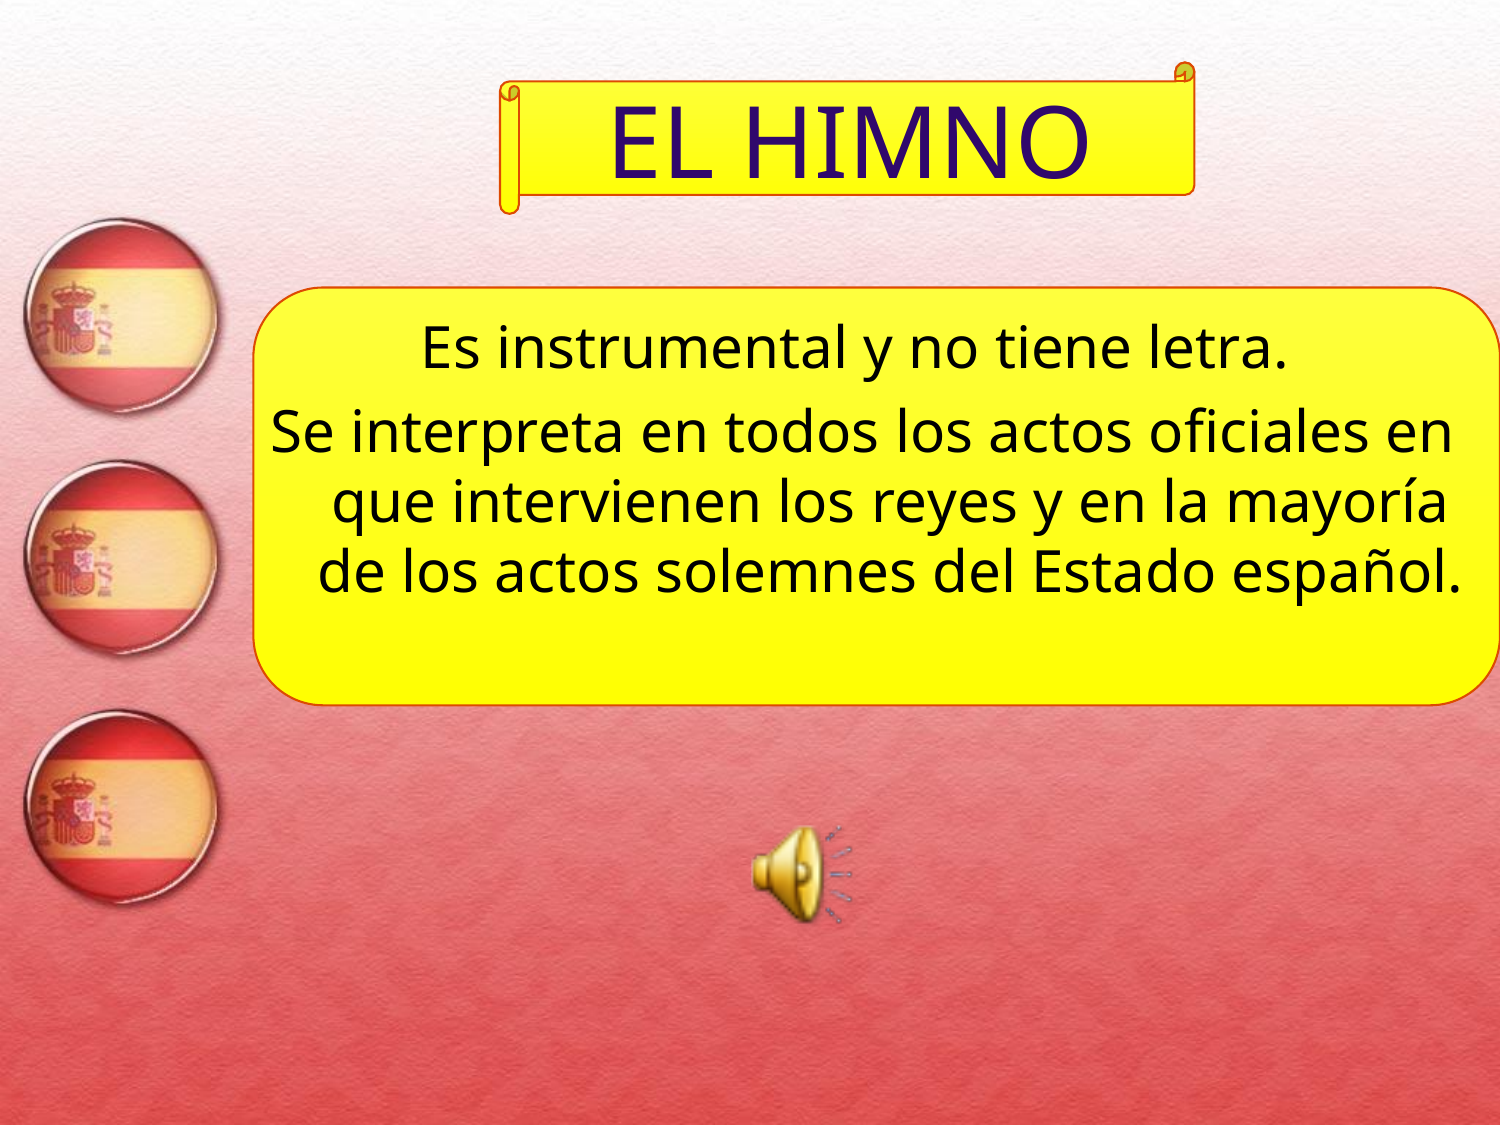

# EL HIMNO
Es instrumental y no tiene letra.
Se interpreta en todos los actos oficiales en que intervienen los reyes y en la mayoría de los actos solemnes del Estado español.
22